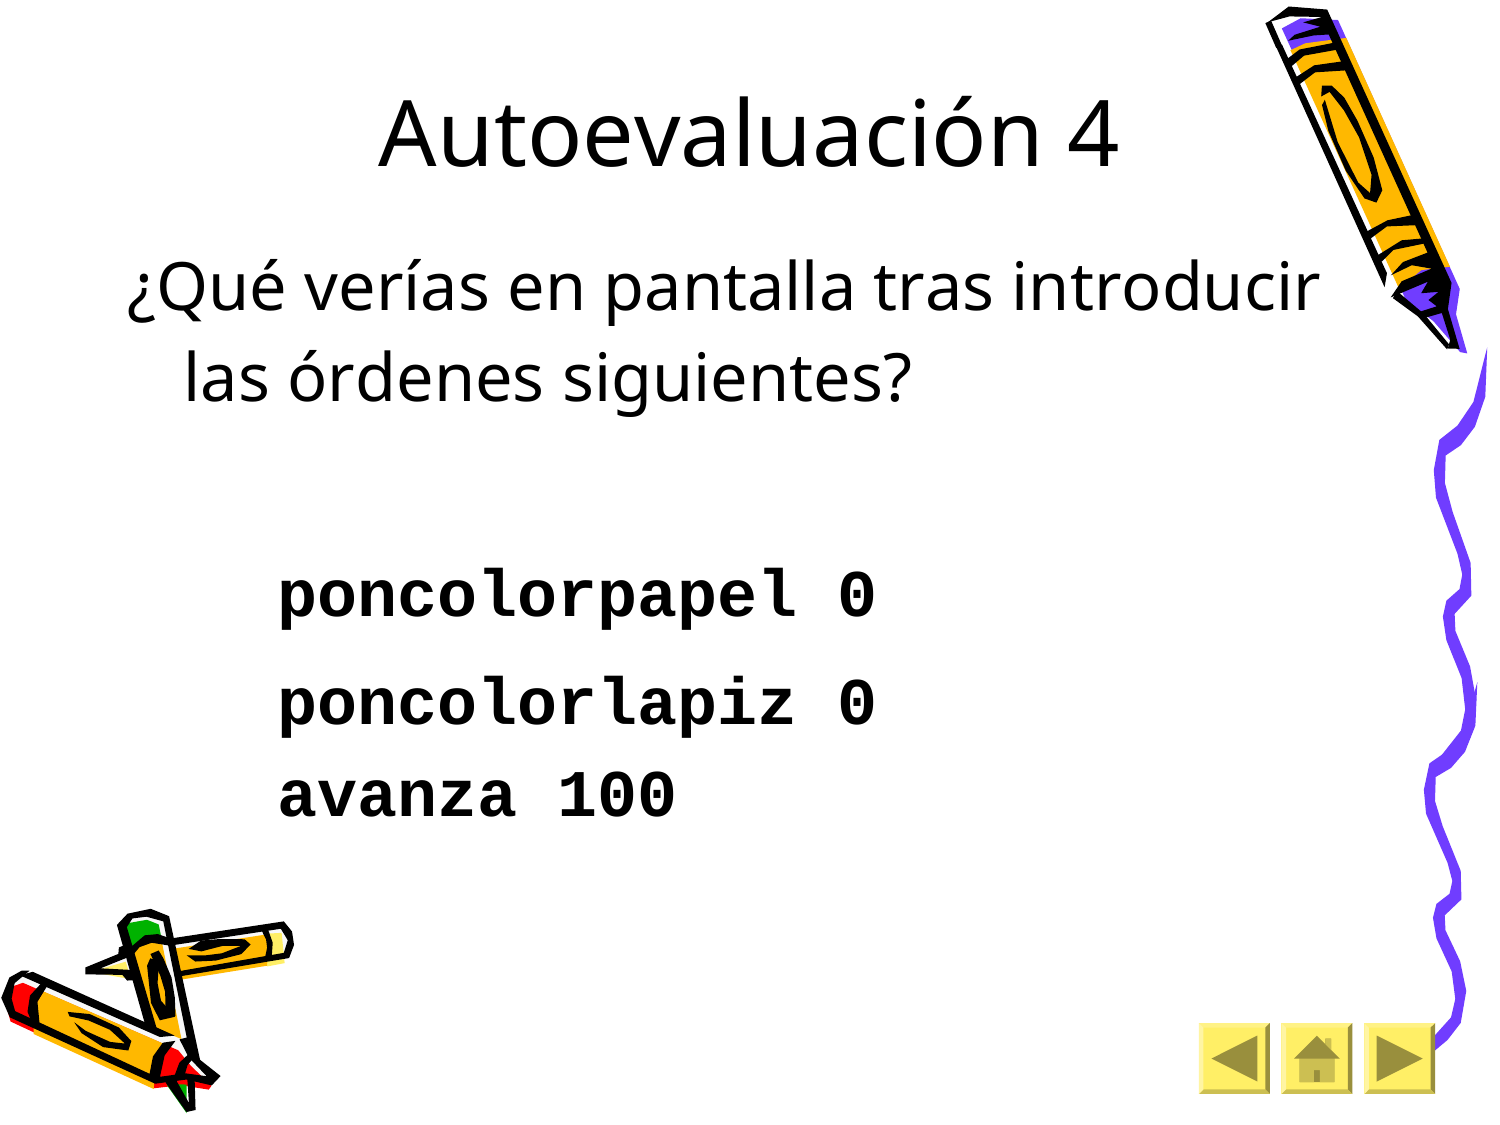

# Autoevaluación 4
¿Qué verías en pantalla tras introducir las órdenes siguientes?
		poncolorpapel 0
		poncolorlapiz 0
		avanza 100